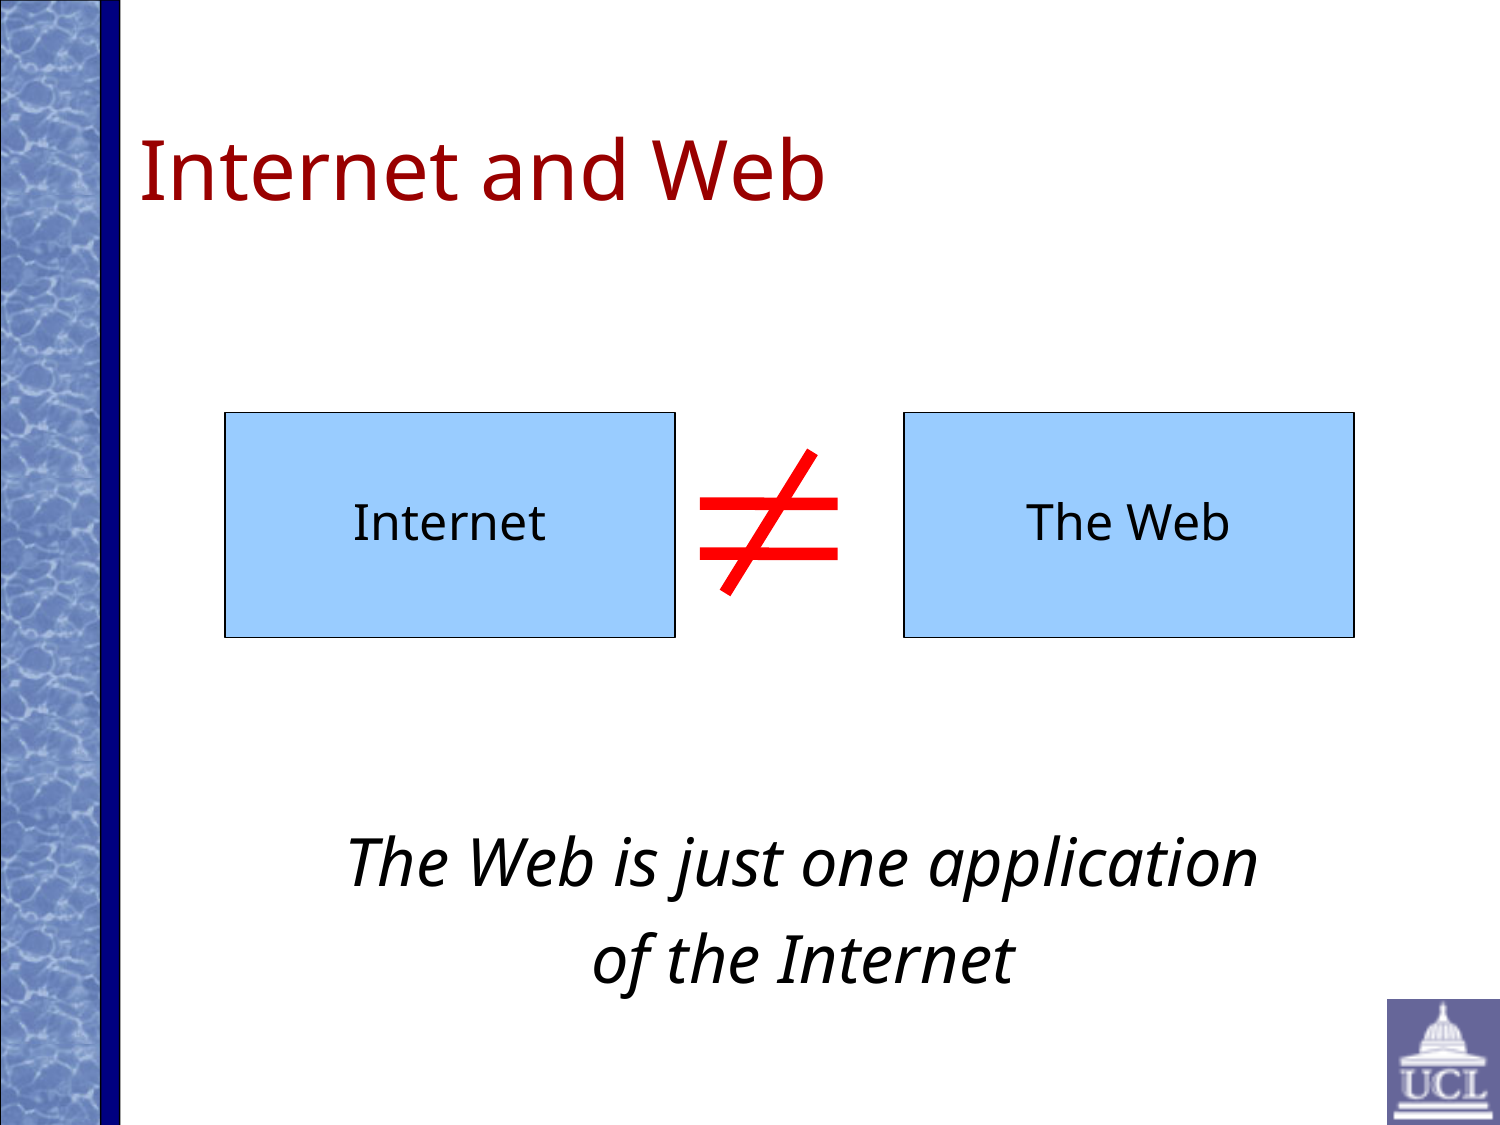

# Internet and Web
Internet
The Web
The Web is just one application
of the Internet